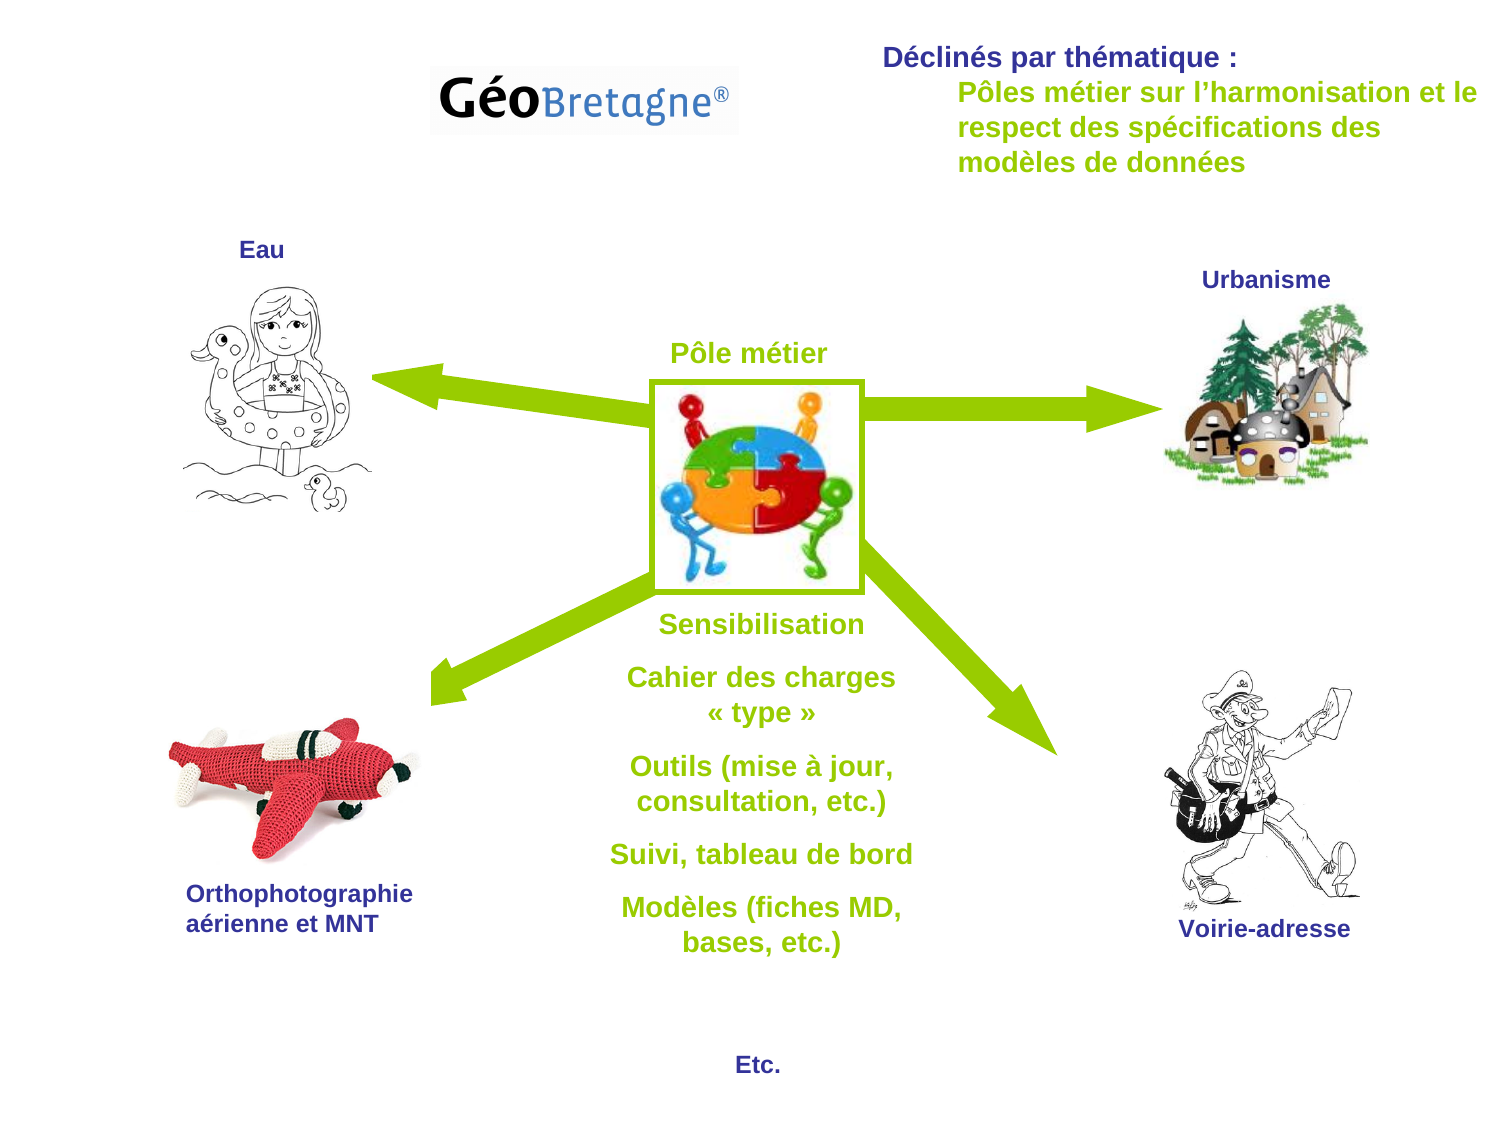

Déclinés par thématique :
Pôles métier sur l’harmonisation et le
respect des spécifications des
modèles de données
Eau
Urbanisme
Pôle métier
Sensibilisation
Cahier des charges « type »
Outils (mise à jour, consultation, etc.)
Suivi, tableau de bord
Modèles (fiches MD, bases, etc.)
Orthophotographie aérienne et MNT
Voirie-adresse
Etc.